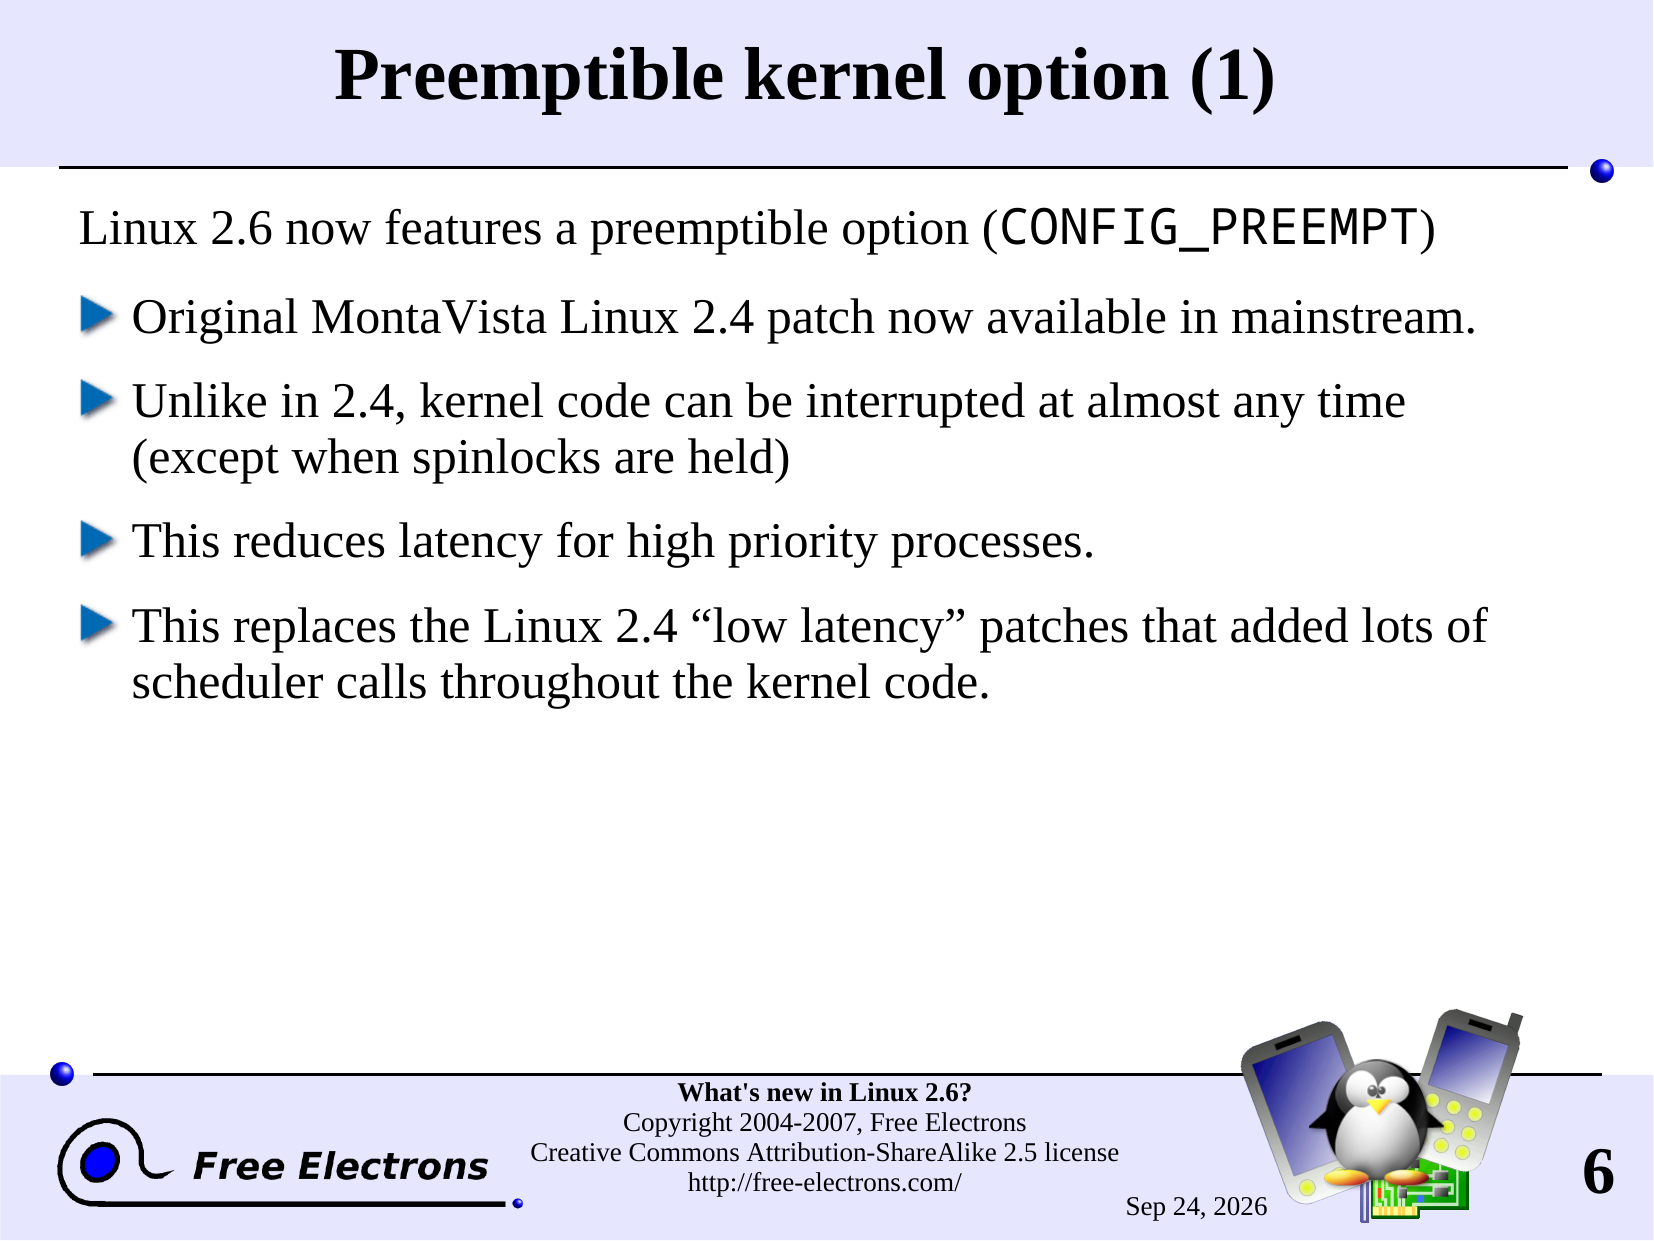

# Preemptible kernel option (1)
Linux 2.6 now features a preemptible option (CONFIG_PREEMPT)
Original MontaVista Linux 2.4 patch now available in mainstream.
Unlike in 2.4, kernel code can be interrupted at almost any time (except when spinlocks are held)
This reduces latency for high priority processes.
This replaces the Linux 2.4 “low latency” patches that added lots of scheduler calls throughout the kernel code.